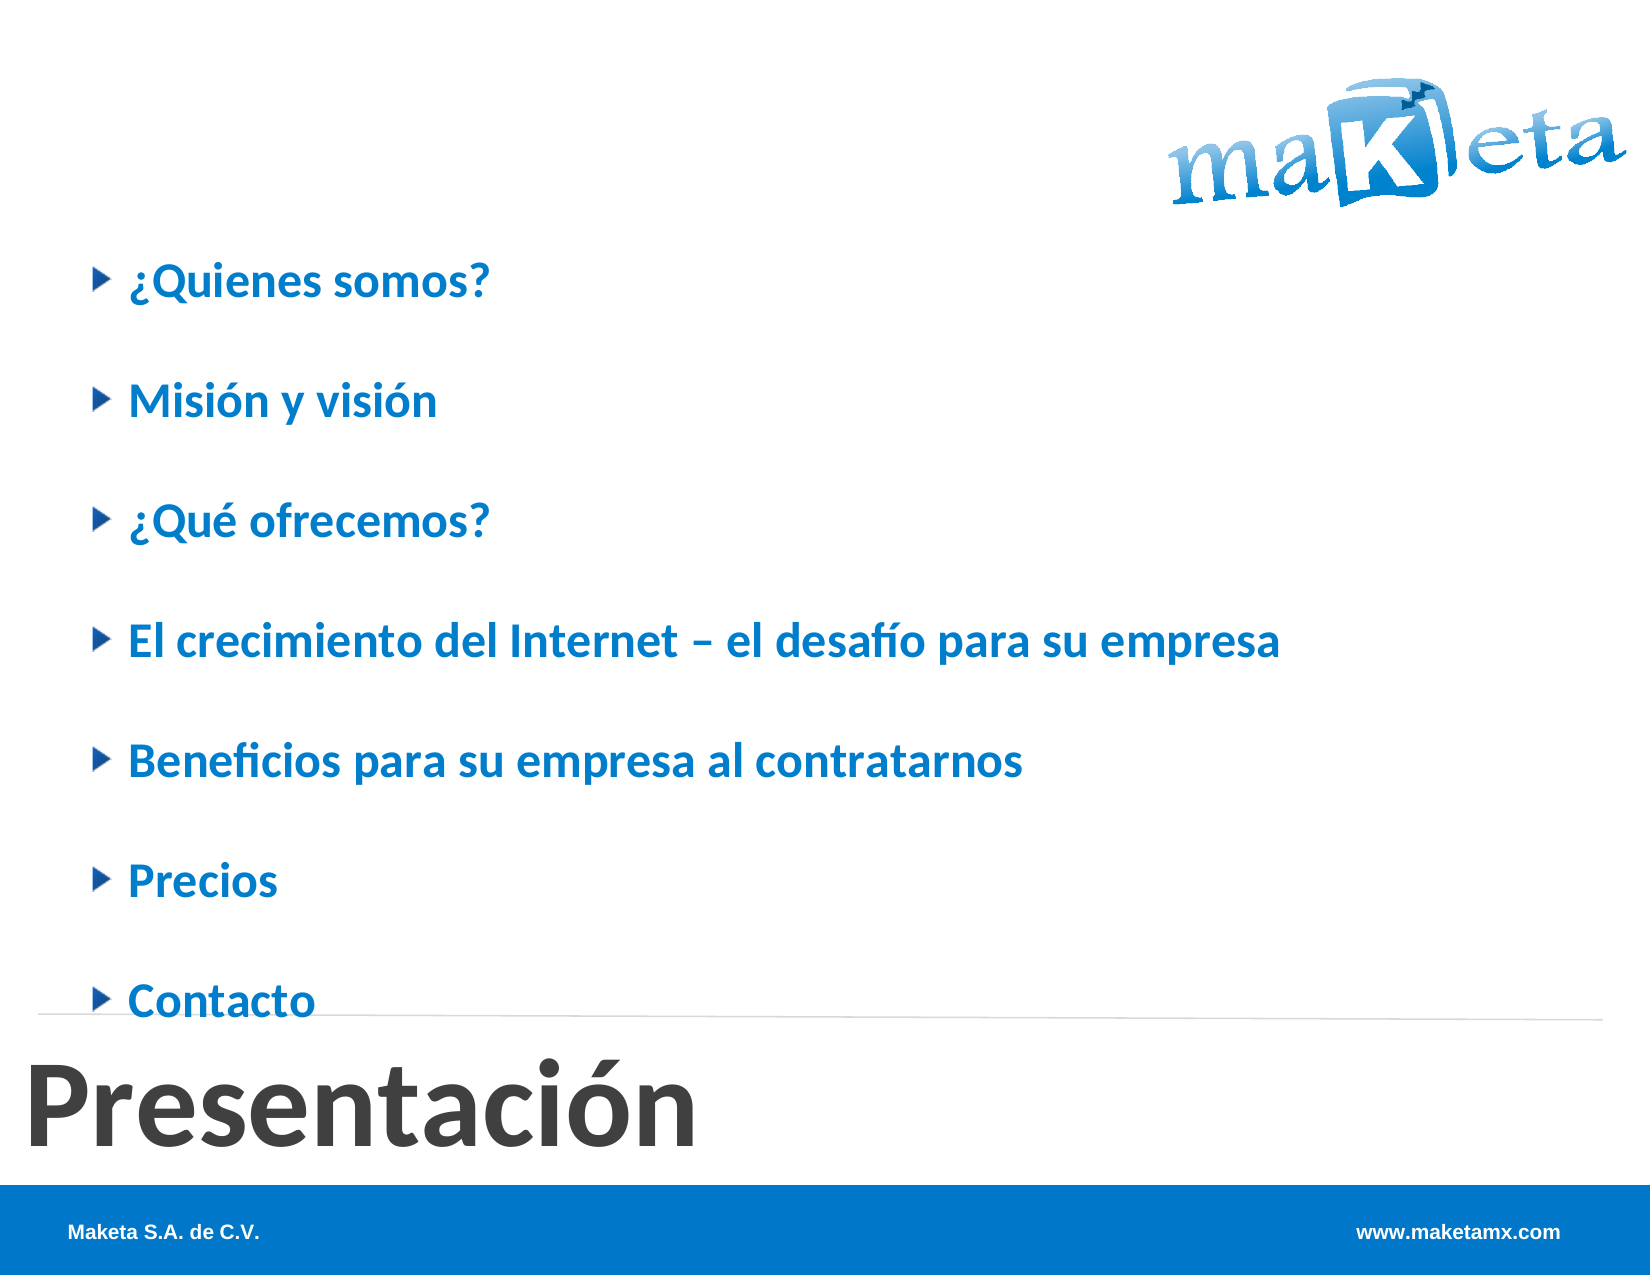

¿Quienes somos?
Misión y visión
¿Qué ofrecemos?
El crecimiento del Internet – el desafío para su empresa
Beneficios para su empresa al contratarnos
Precios
Contacto
Presentación
www.maketamx.com
Maketa S.A. de C.V.